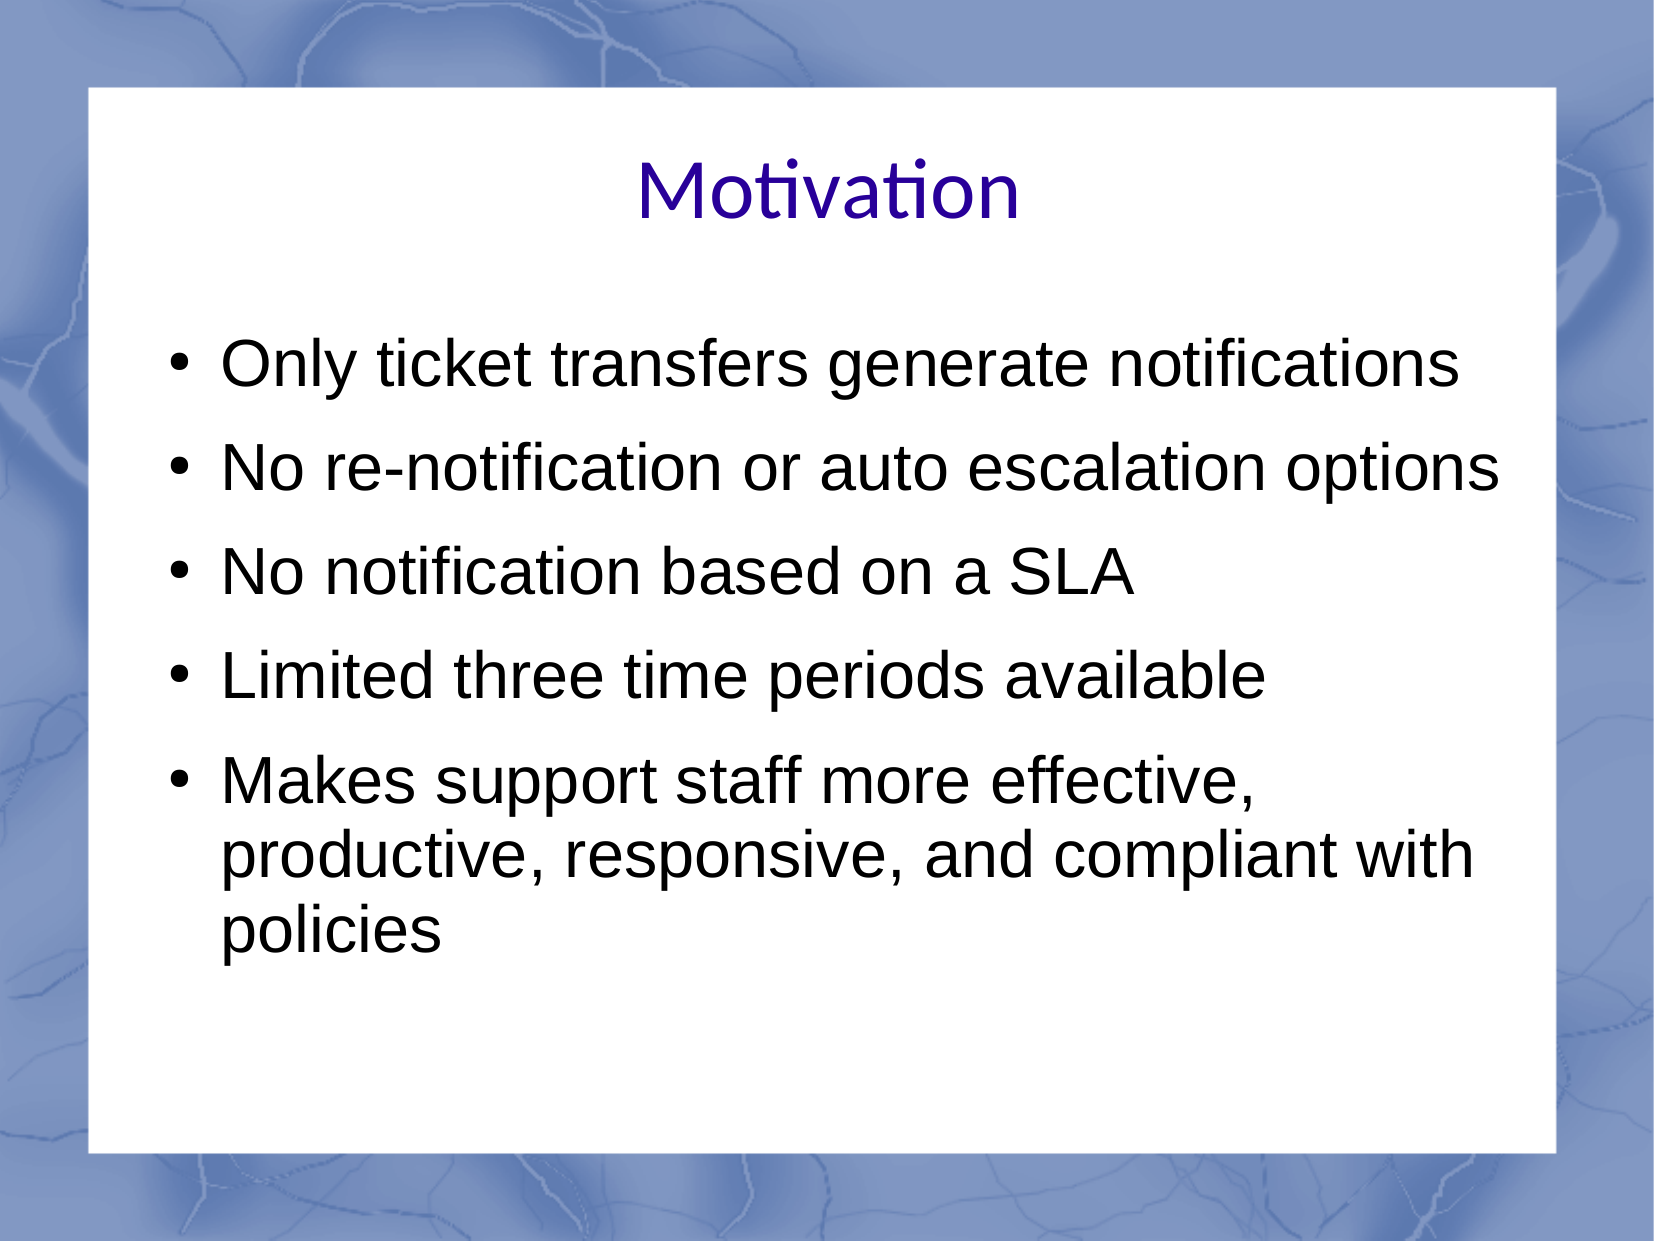

Motivation
# Only ticket transfers generate notifications
No re-notification or auto escalation options
No notification based on a SLA
Limited three time periods available
Makes support staff more effective, productive, responsive, and compliant with policies